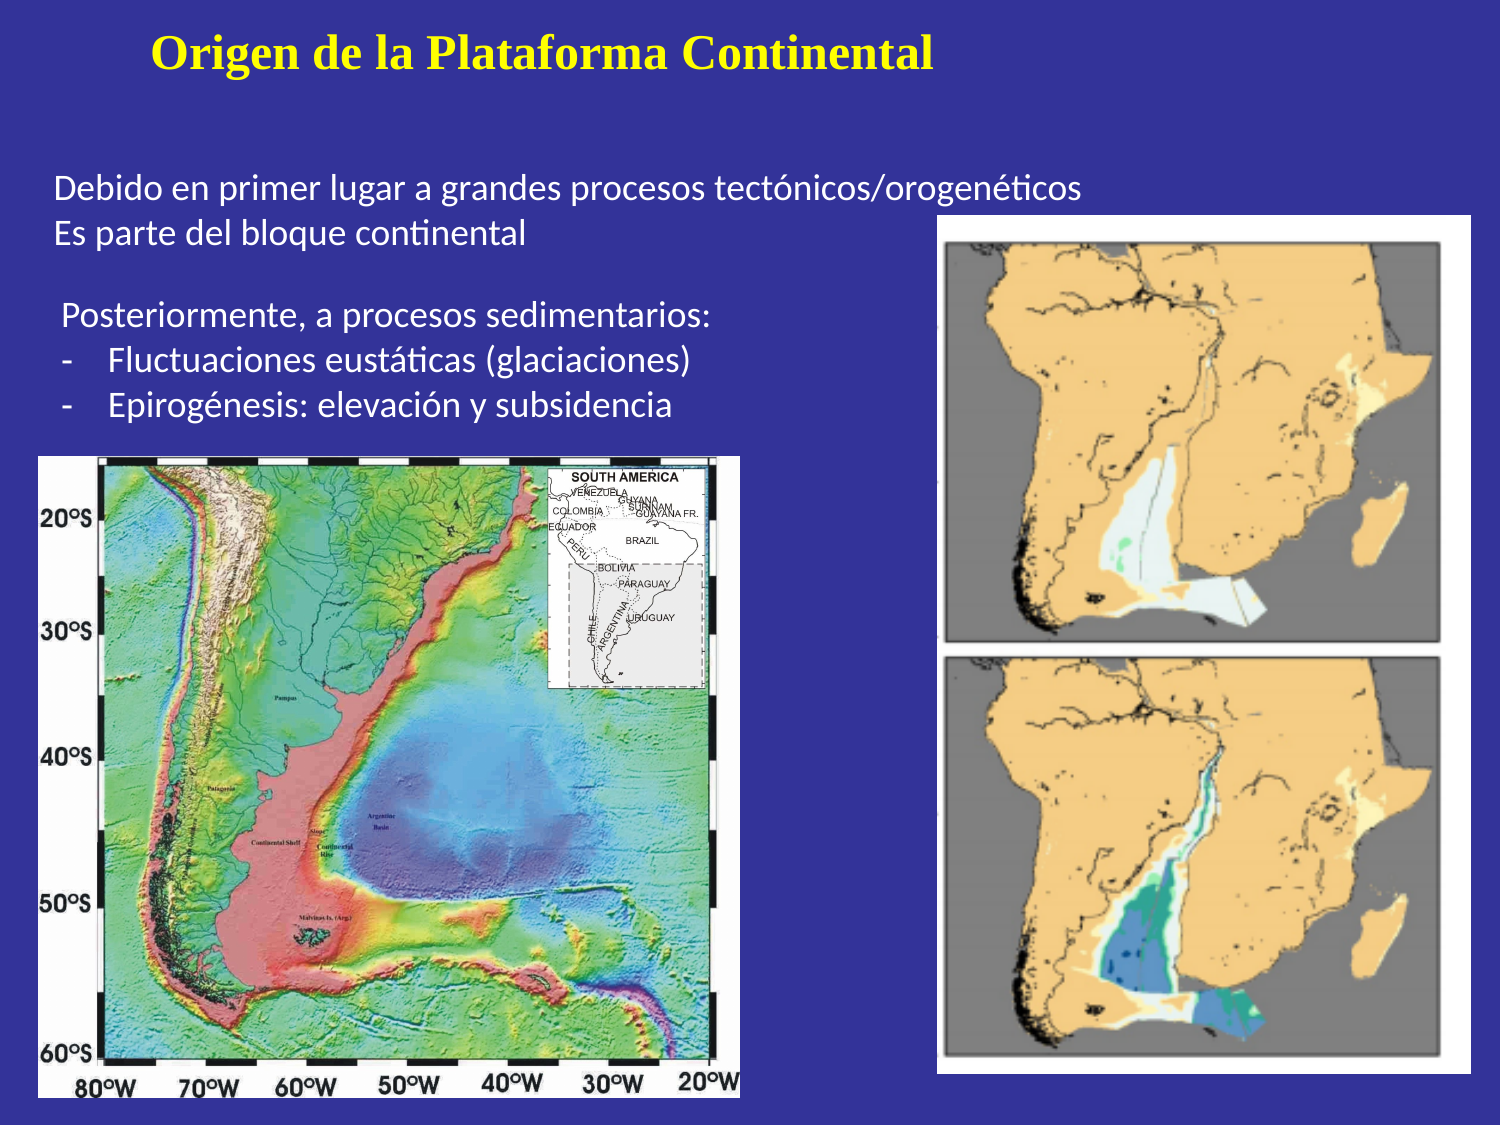

Origen de la Plataforma Continental
Debido en primer lugar a grandes procesos tectónicos/orogenéticos
Es parte del bloque continental
Posteriormente, a procesos sedimentarios:
Fluctuaciones eustáticas (glaciaciones)
Epirogénesis: elevación y subsidencia